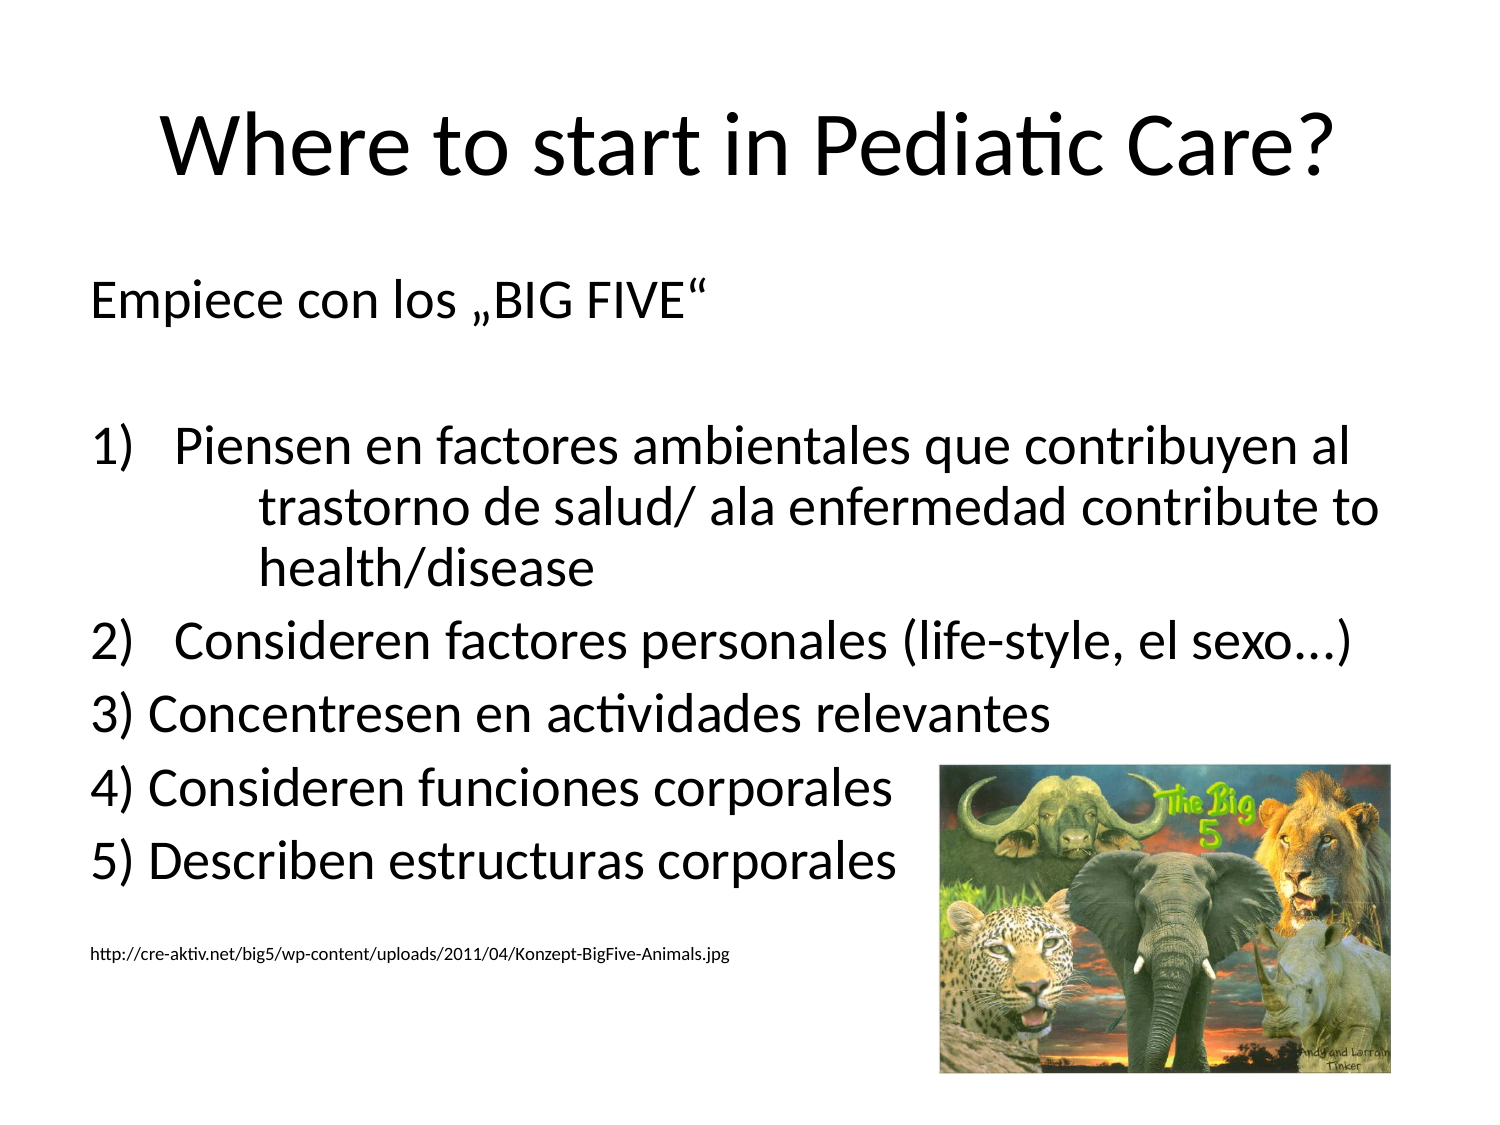

# Where to start in Pediatic Care?
Empiece con los „BIG FIVE“
Piensen en factores ambientales que contribuyen al trastorno de salud/ ala enfermedad contribute to health/disease
Consideren factores personales (life-style, el sexo...)
3) Concentresen en actividades relevantes
4) Consideren funciones corporales
5) Describen estructuras corporales
http://cre-aktiv.net/big5/wp-content/uploads/2011/04/Konzept-BigFive-Animals.jpg